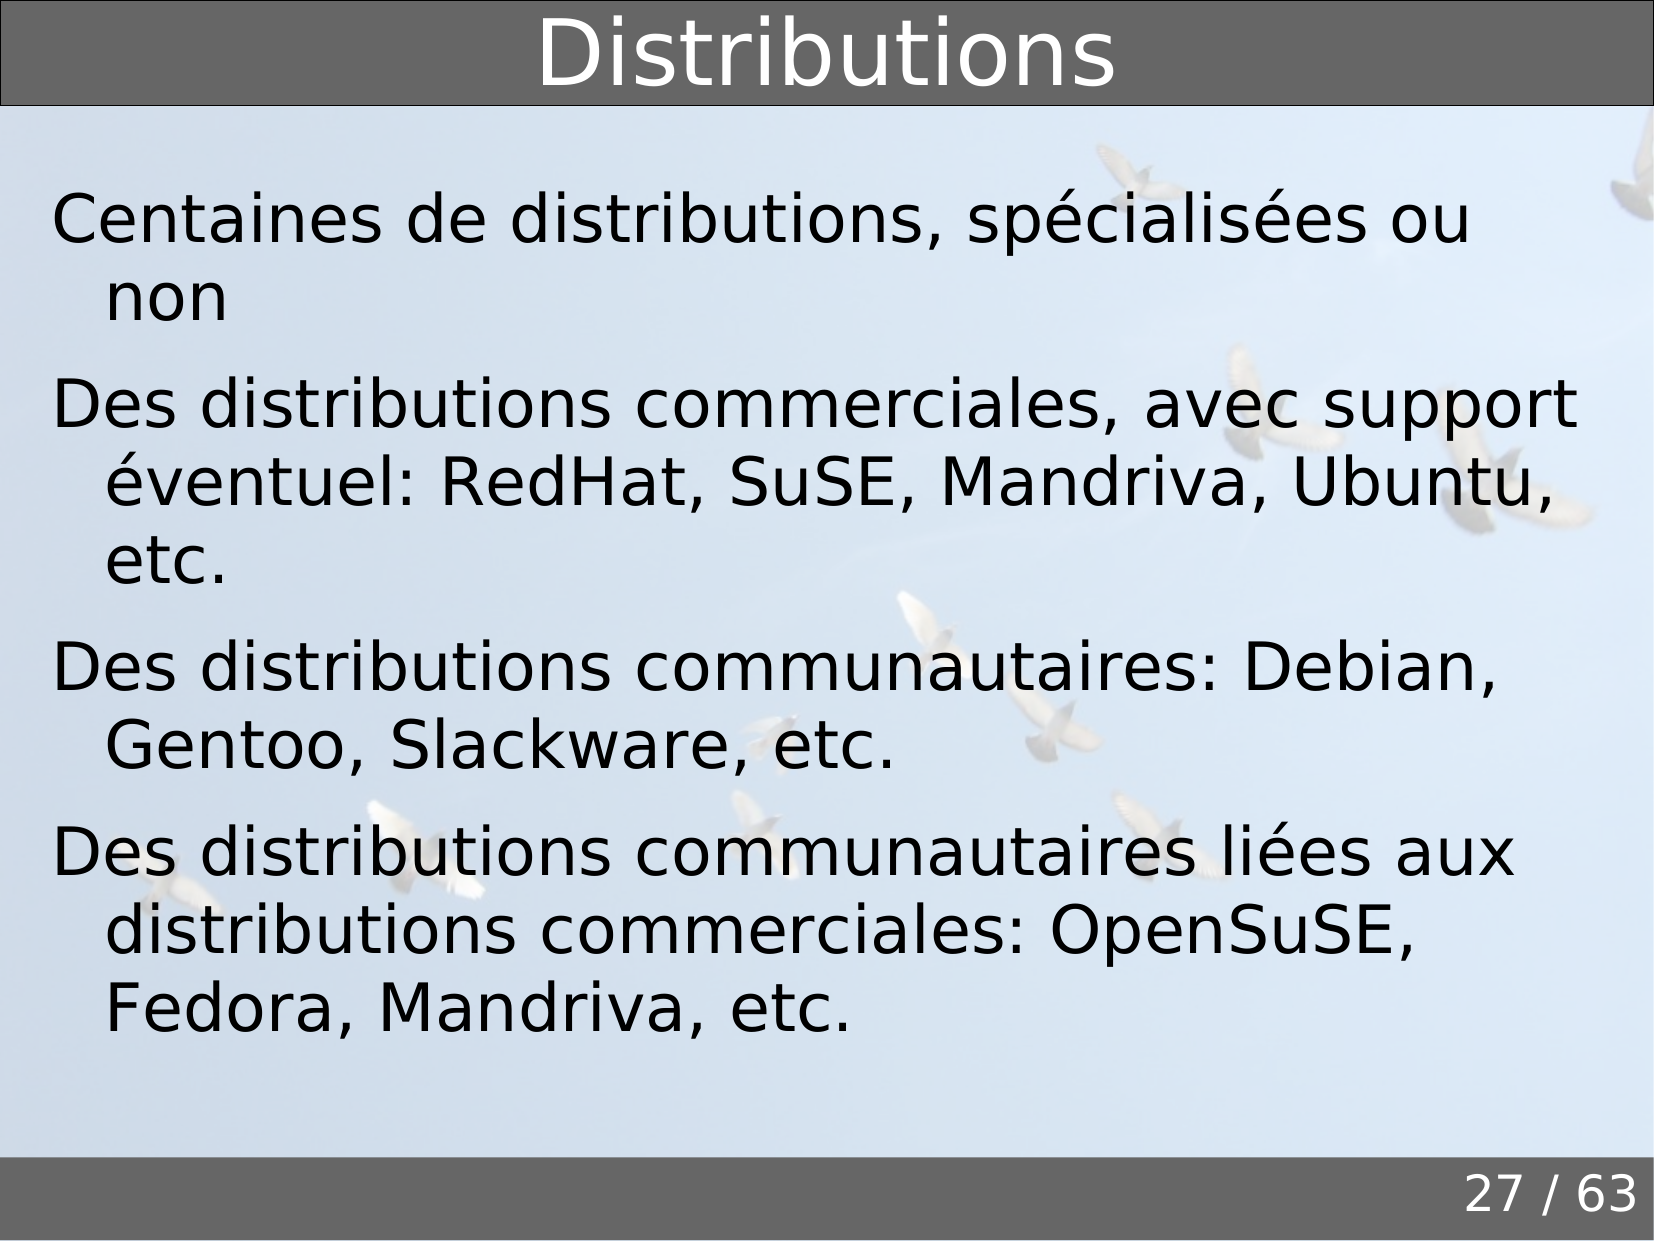

# Distributions
Centaines de distributions, spécialisées ou non
Des distributions commerciales, avec support éventuel: RedHat, SuSE, Mandriva, Ubuntu, etc.
Des distributions communautaires: Debian, Gentoo, Slackware, etc.
Des distributions communautaires liées aux distributions commerciales: OpenSuSE, Fedora, Mandriva, etc.